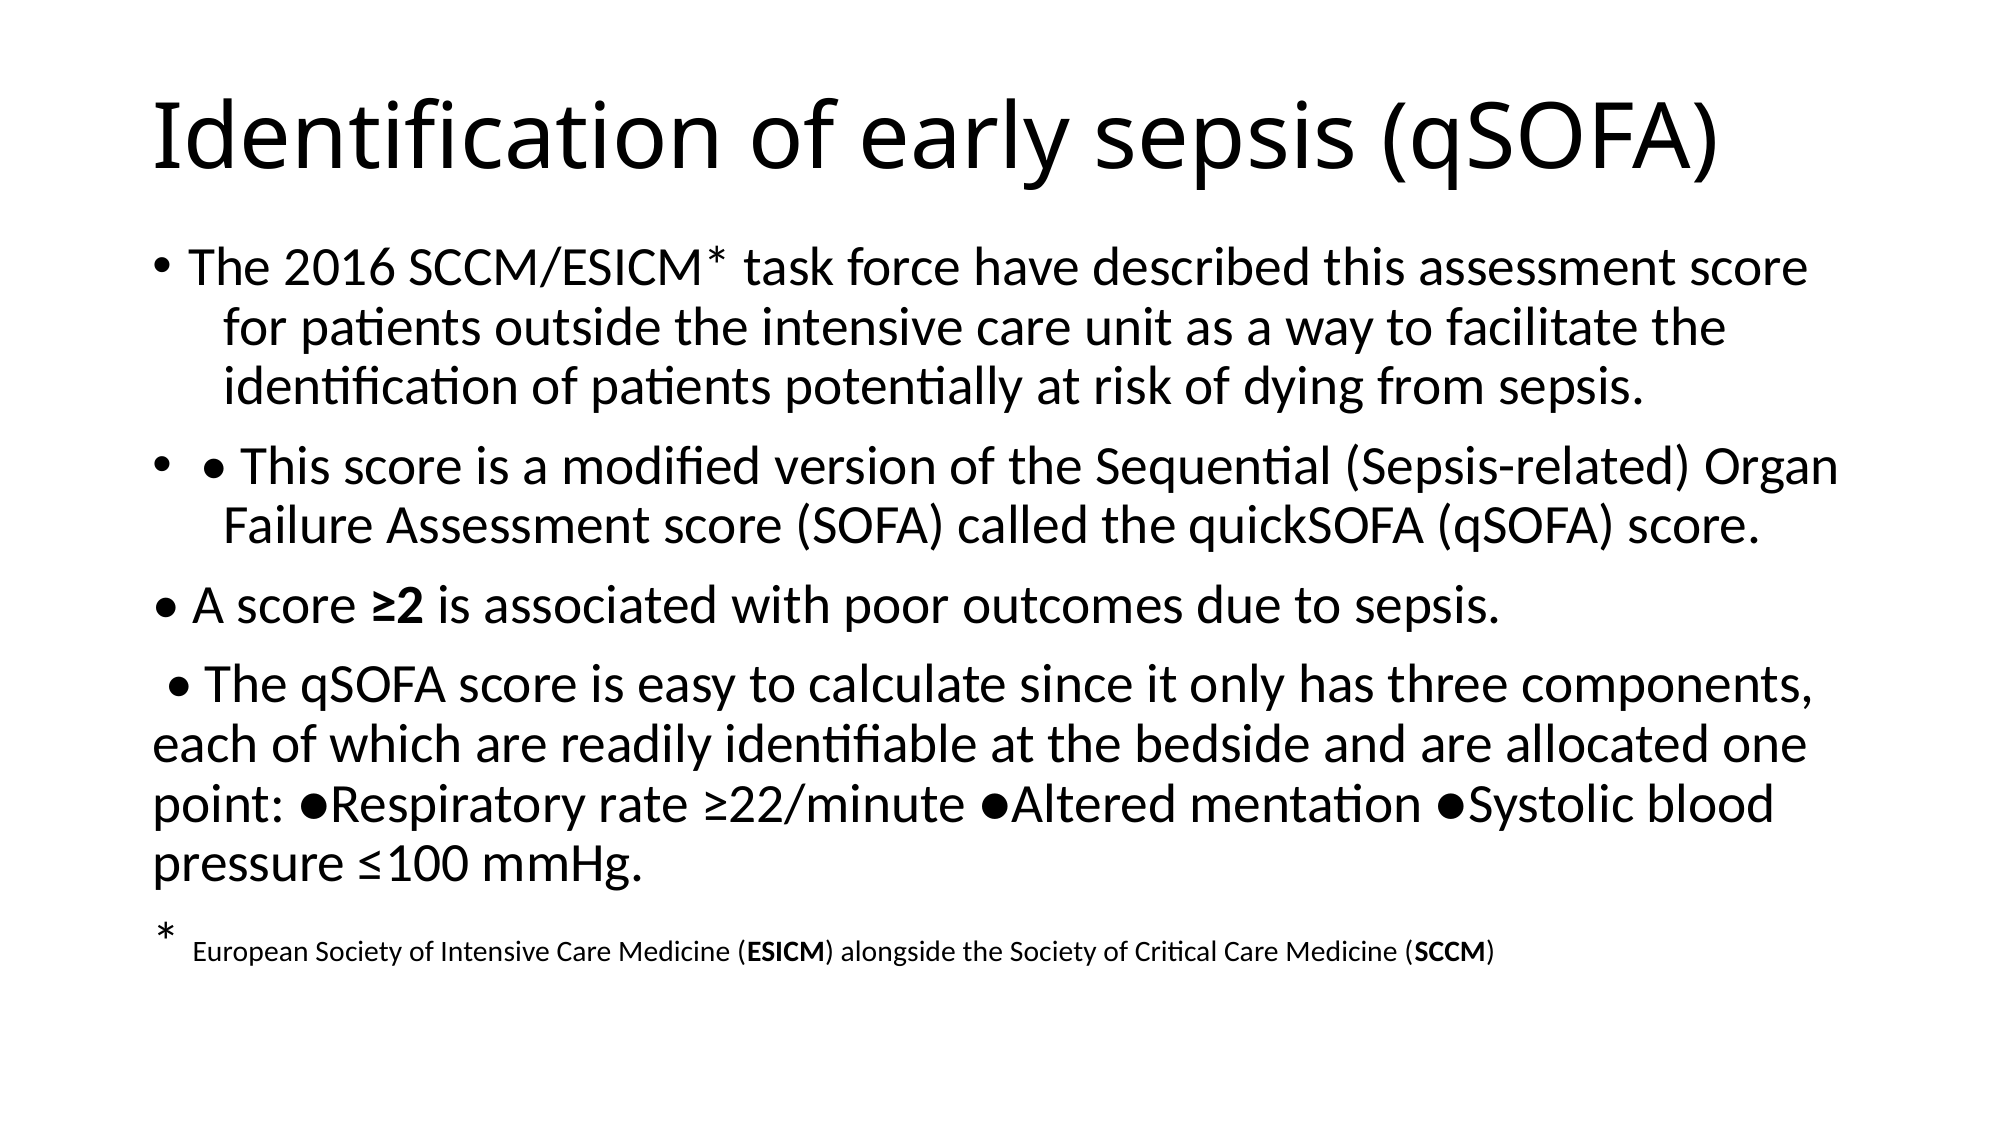

# Identification of early sepsis (qSOFA)
The 2016 SCCM/ESICM* task force have described this assessment score for patients outside the intensive care unit as a way to facilitate the identification of patients potentially at risk of dying from sepsis.
 • This score is a modified version of the Sequential (Sepsis-related) Organ Failure Assessment score (SOFA) called the quickSOFA (qSOFA) score.
• A score ≥2 is associated with poor outcomes due to sepsis.
 • The qSOFA score is easy to calculate since it only has three components, each of which are readily identifiable at the bedside and are allocated one point: ●Respiratory rate ≥22/minute ●Altered mentation ●Systolic blood pressure ≤100 mmHg.
* European Society of Intensive Care Medicine (ESICM) alongside the Society of Critical Care Medicine (SCCM)